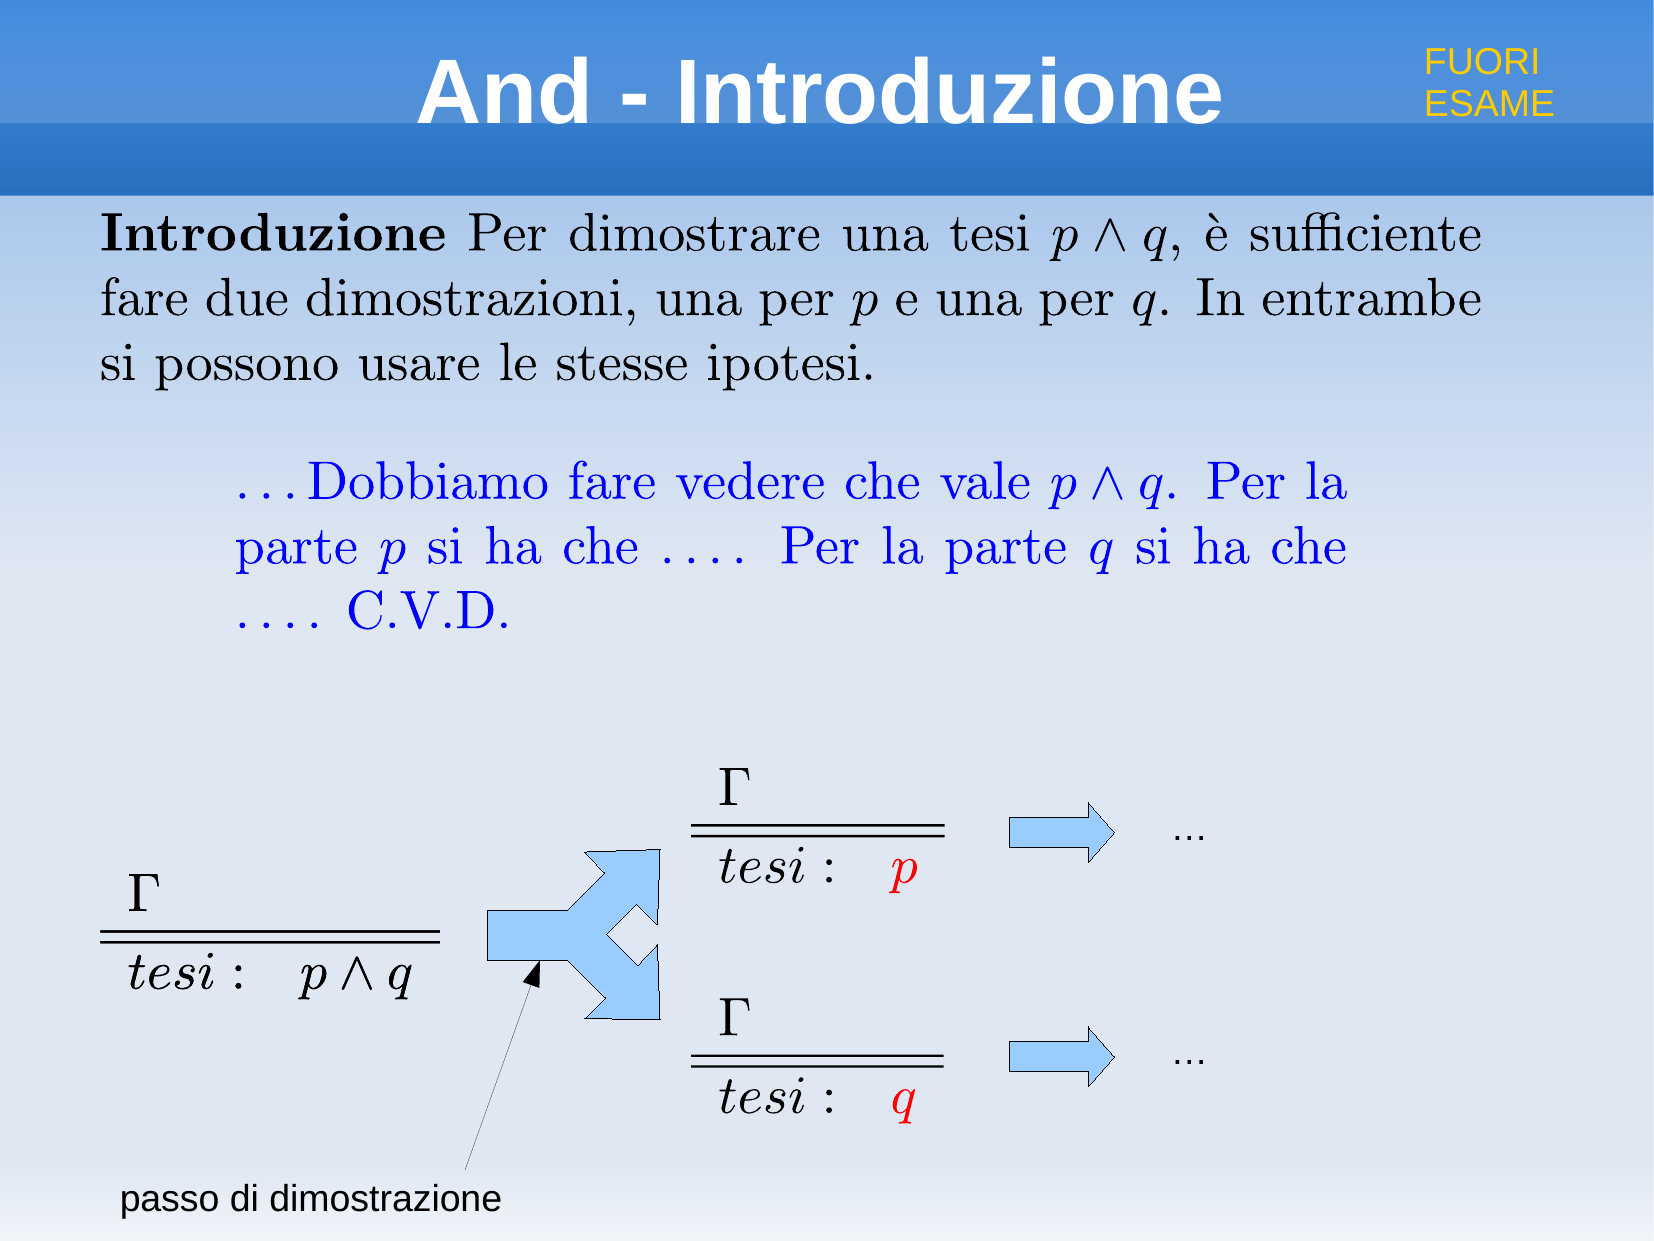

# And - Introduzione
FUORI
ESAME
…
…
passo di dimostrazione